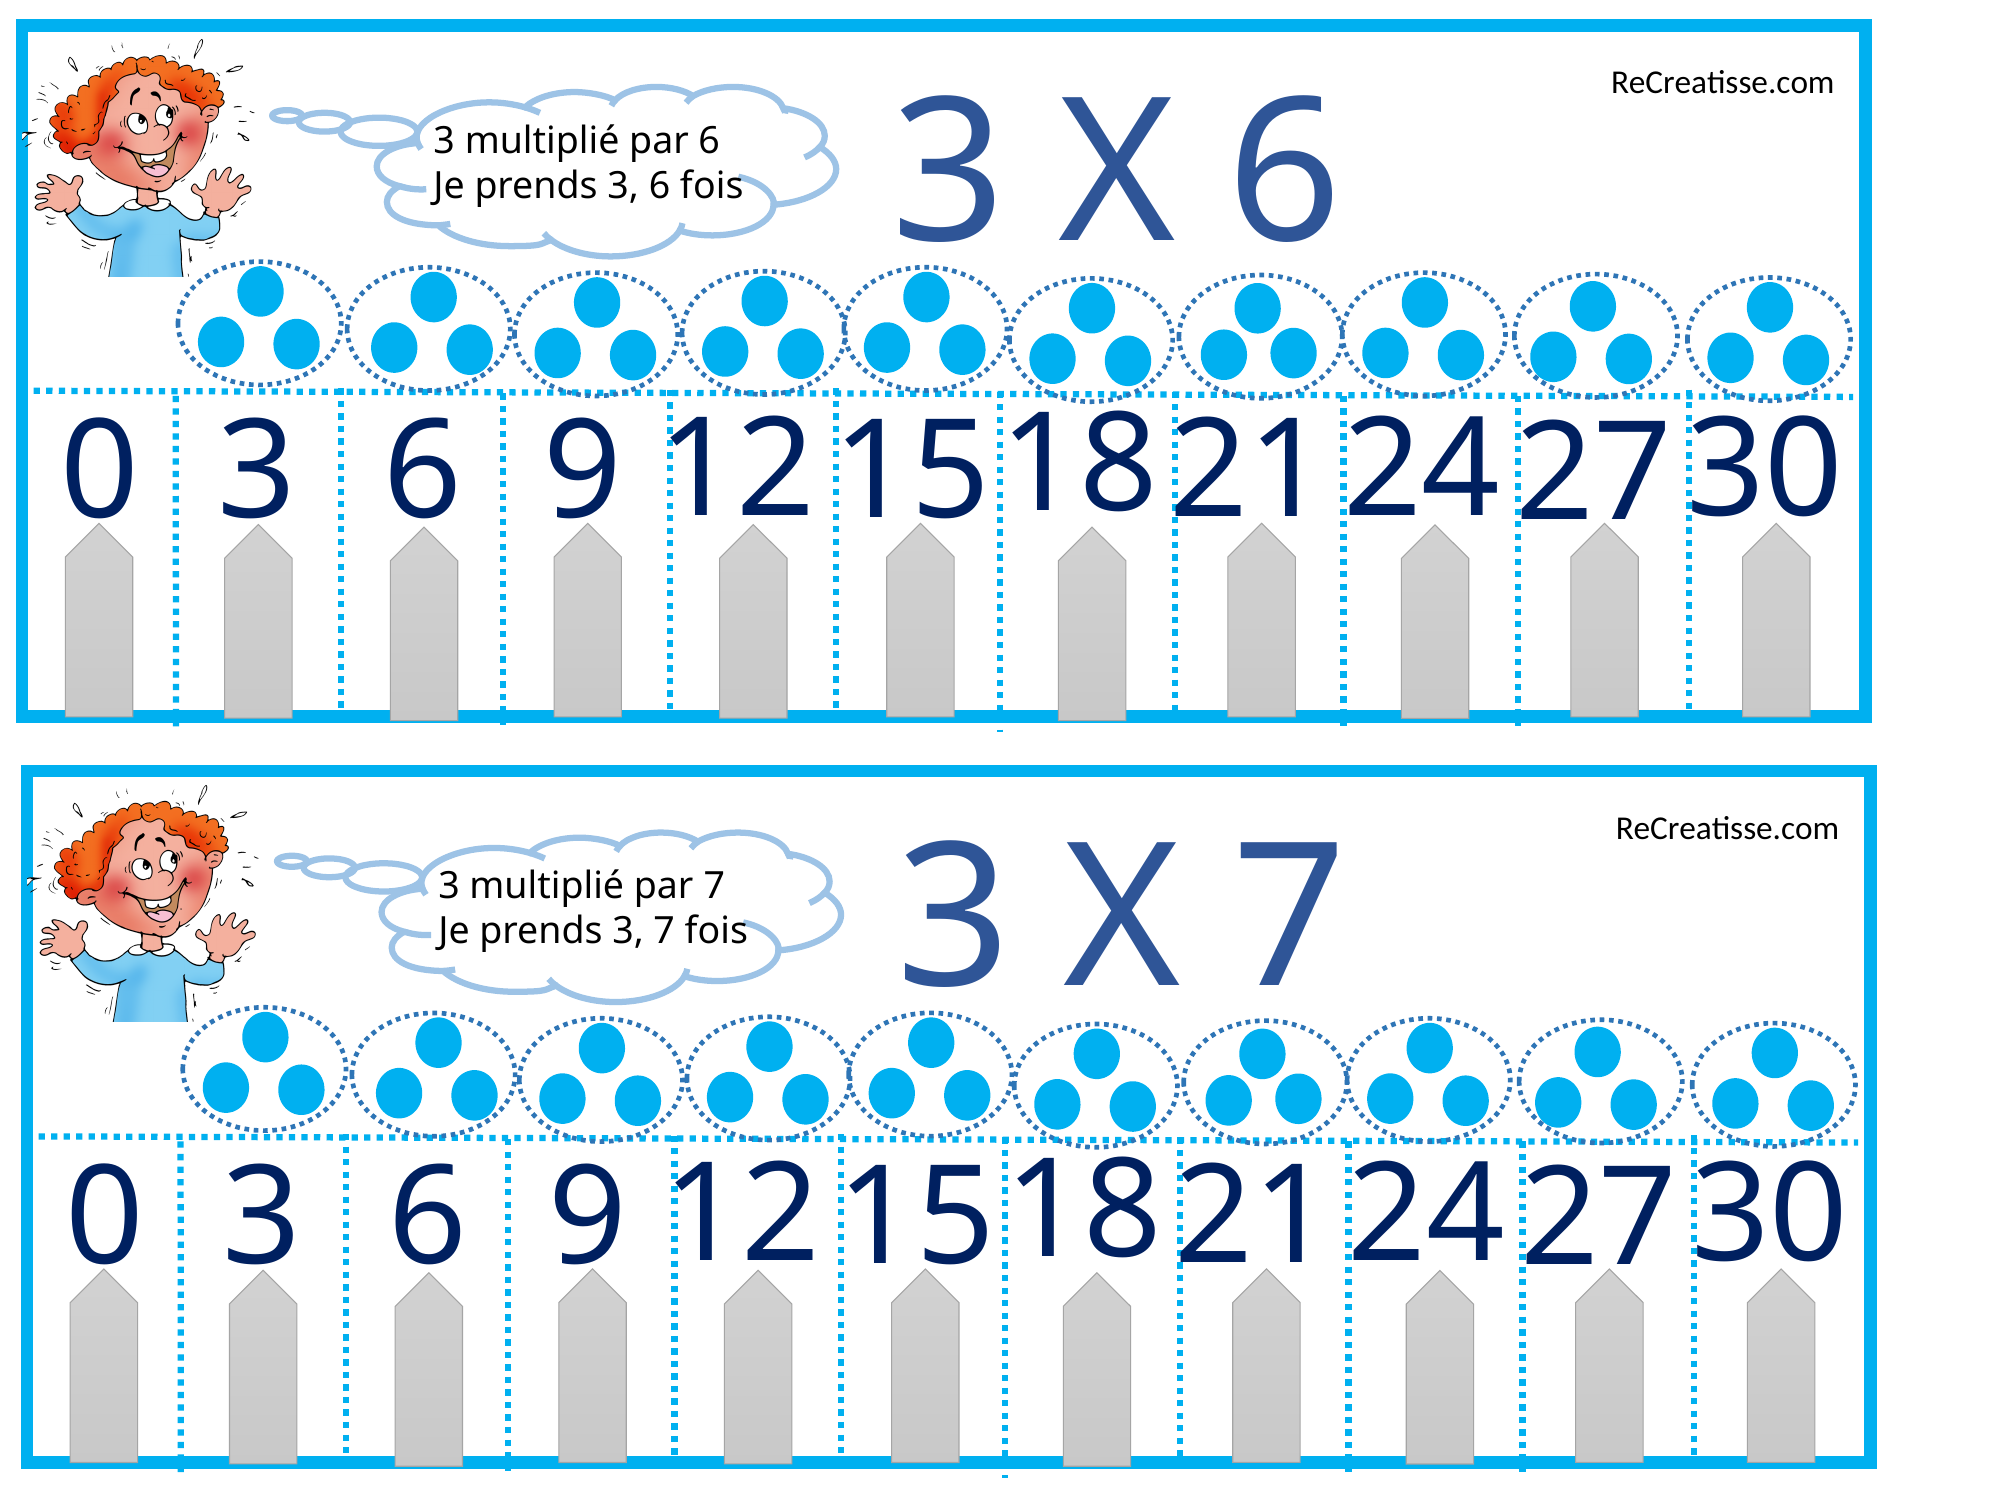

3 X 6
ReCreatisse.com
3 multiplié par 6
Je prends 3, 6 fois
18
12
24
30
21
0
3
6
15
9
27
3 X 7
ReCreatisse.com
3 multiplié par 7
Je prends 3, 7 fois
18
12
24
30
21
0
3
6
15
9
27